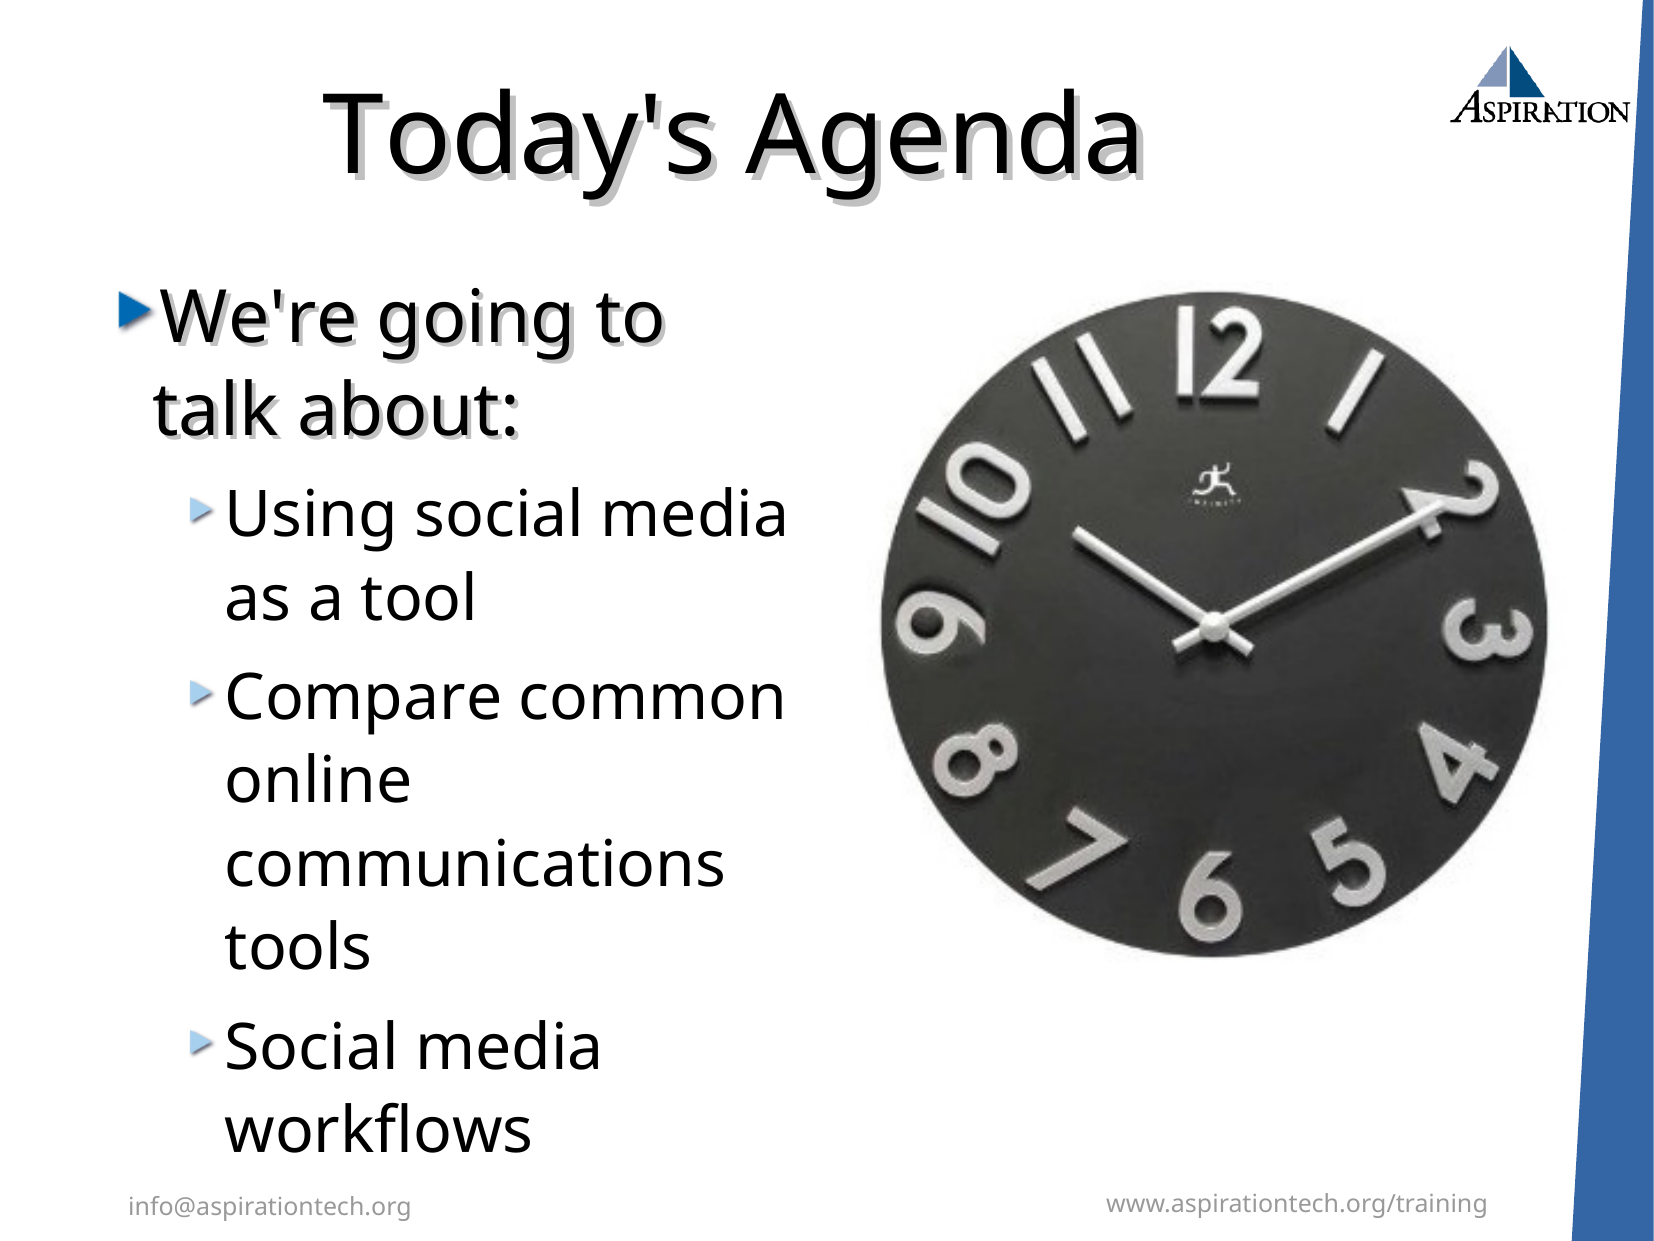

# Today's Agenda
We're going to talk about:
Using social media as a tool
Compare common online communications tools
Social media workflows